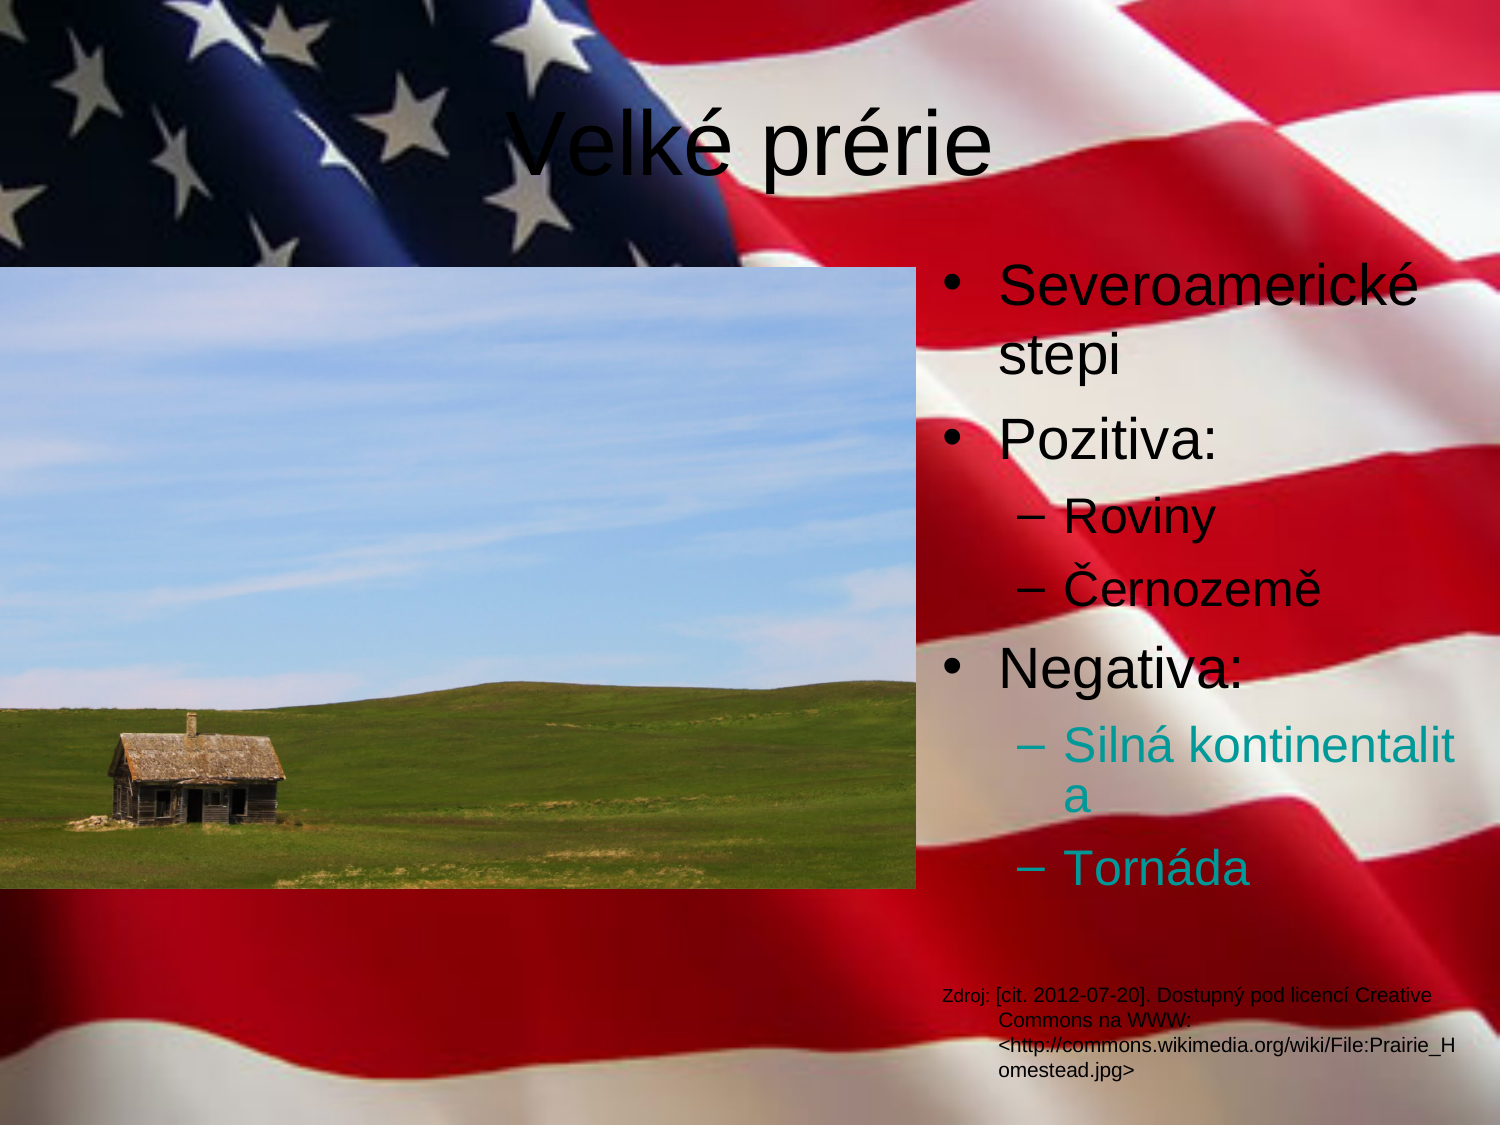

# Velké prérie
Severoamerické stepi
Pozitiva:
Roviny
Černozemě
Negativa:
Silná kontinentalita
Tornáda
Zdroj: [cit. 2012-07-20]. Dostupný pod licencí Creative Commons na WWW: <http://commons.wikimedia.org/wiki/File:Prairie_Homestead.jpg>